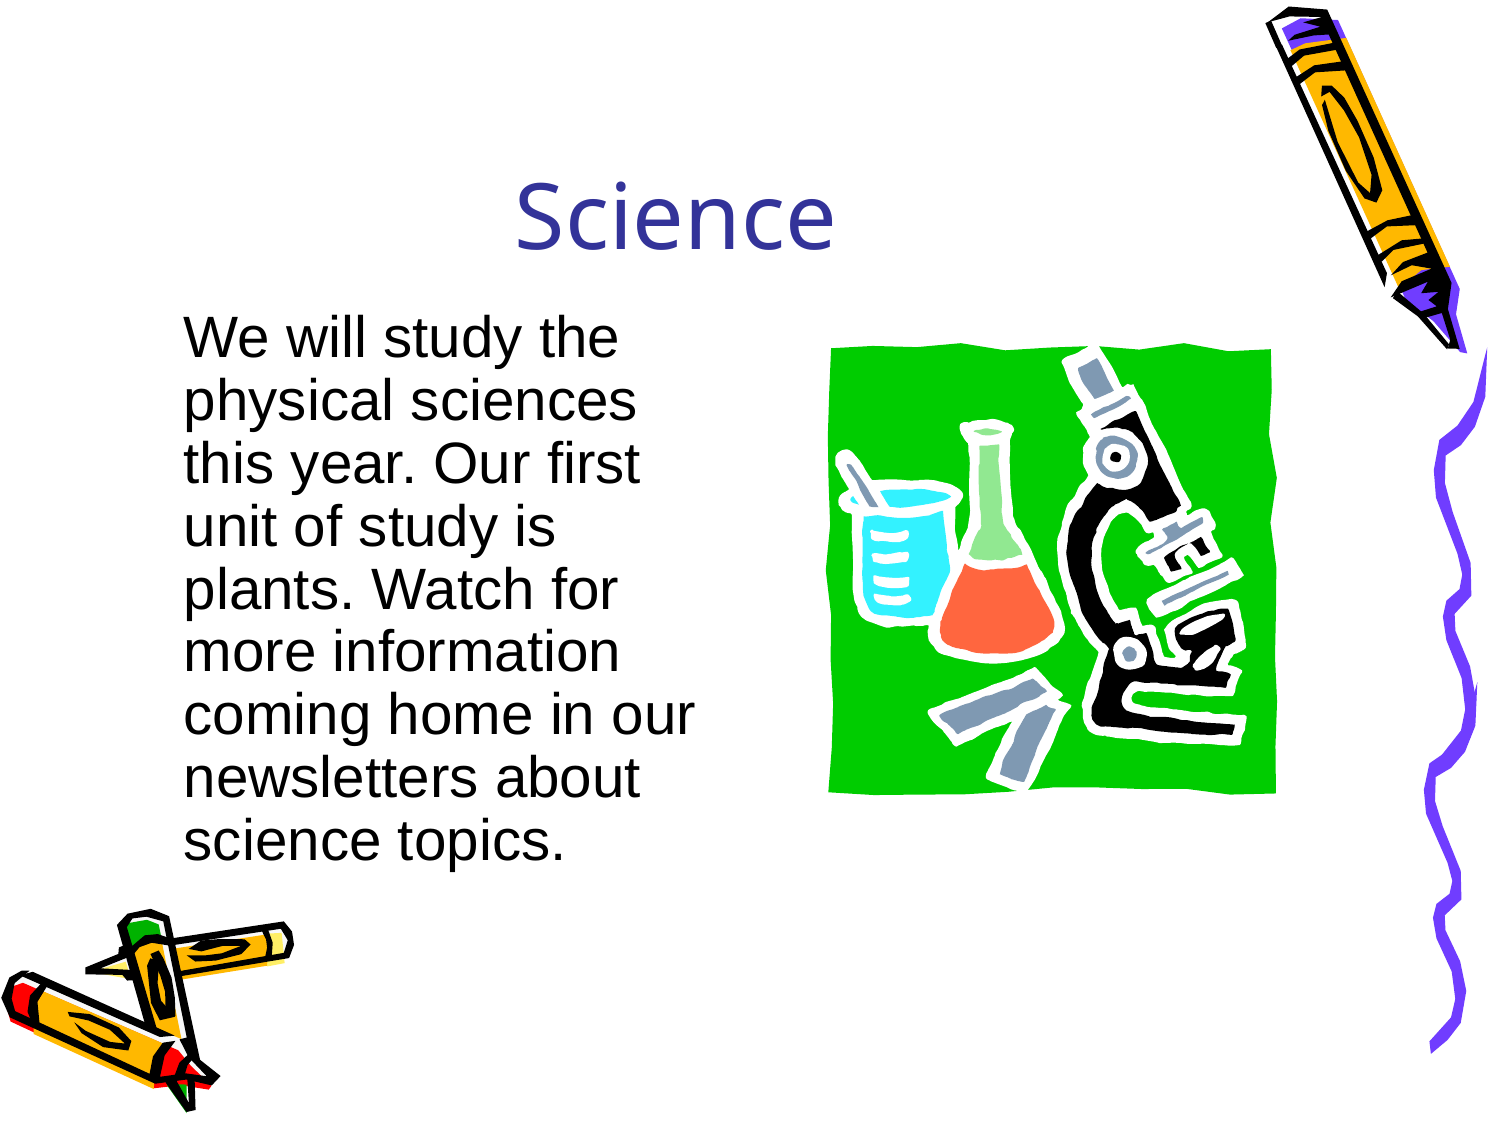

# Science
	We will study the physical sciences this year. Our first unit of study is plants. Watch for more information coming home in our newsletters about science topics.